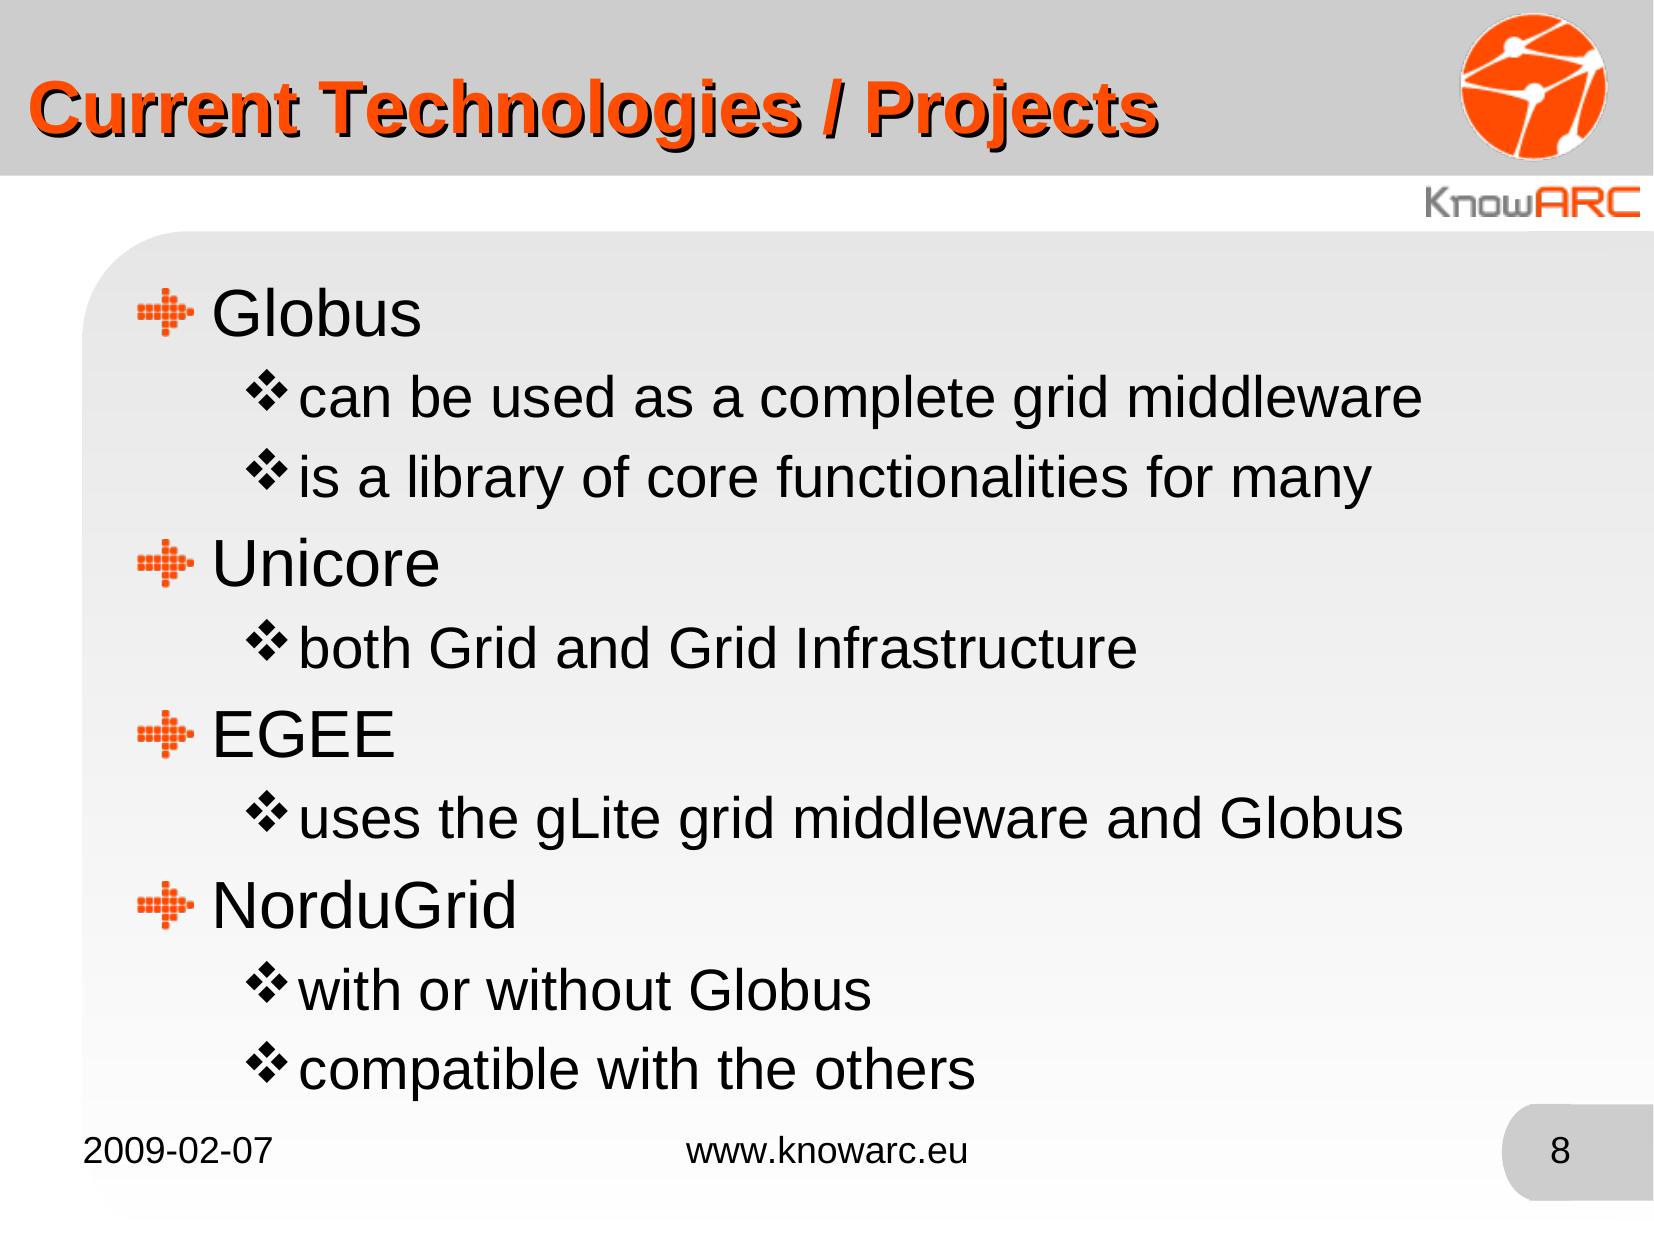

# Current Technologies / Projects
Globus
can be used as a complete grid middleware
is a library of core functionalities for many
Unicore
both Grid and Grid Infrastructure
EGEE
uses the gLite grid middleware and Globus
NorduGrid
with or without Globus
compatible with the others
2009-02-07
www.knowarc.eu
8